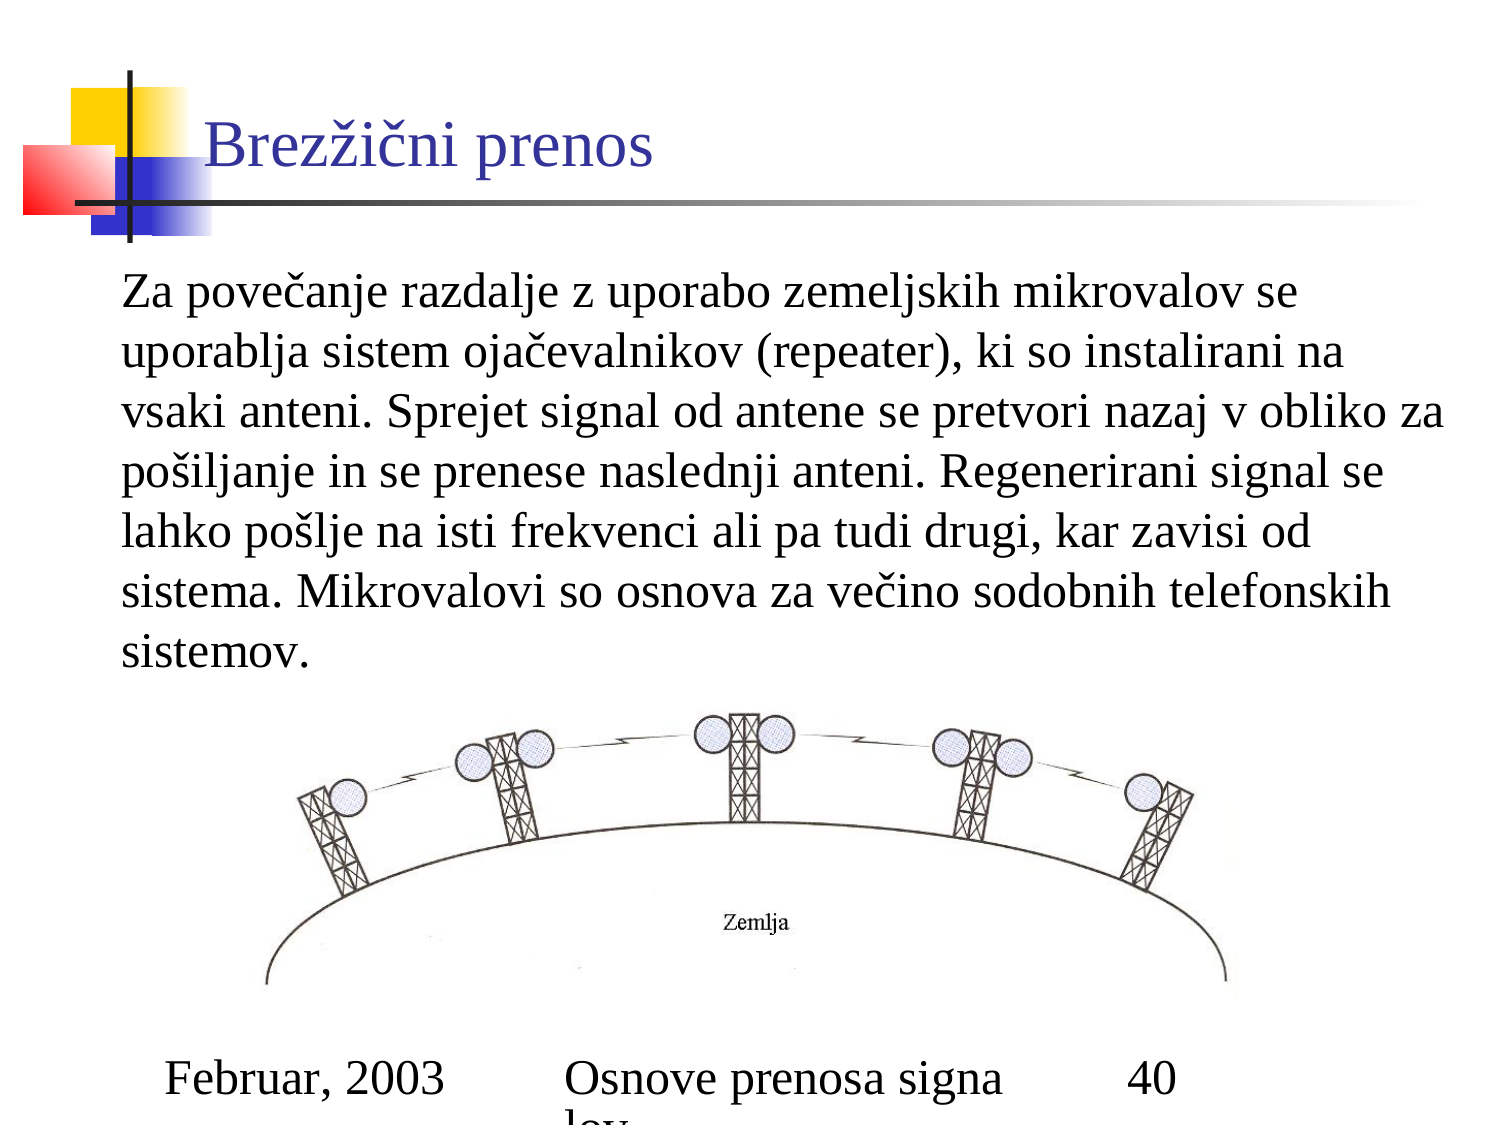

# Brezžični prenos
	Za povečanje razdalje z uporabo zemeljskih mikrovalov se uporablja sistem ojačevalnikov (repeater), ki so instalirani na vsaki anteni. Sprejet signal od antene se pretvori nazaj v obliko za pošiljanje in se prenese naslednji anteni. Regenerirani signal se lahko pošlje na isti frekvenci ali pa tudi drugi, kar zavisi od sistema. Mikrovalovi so osnova za večino sodobnih telefonskih sistemov.
Februar, 2003
Osnove prenosa signalov
40